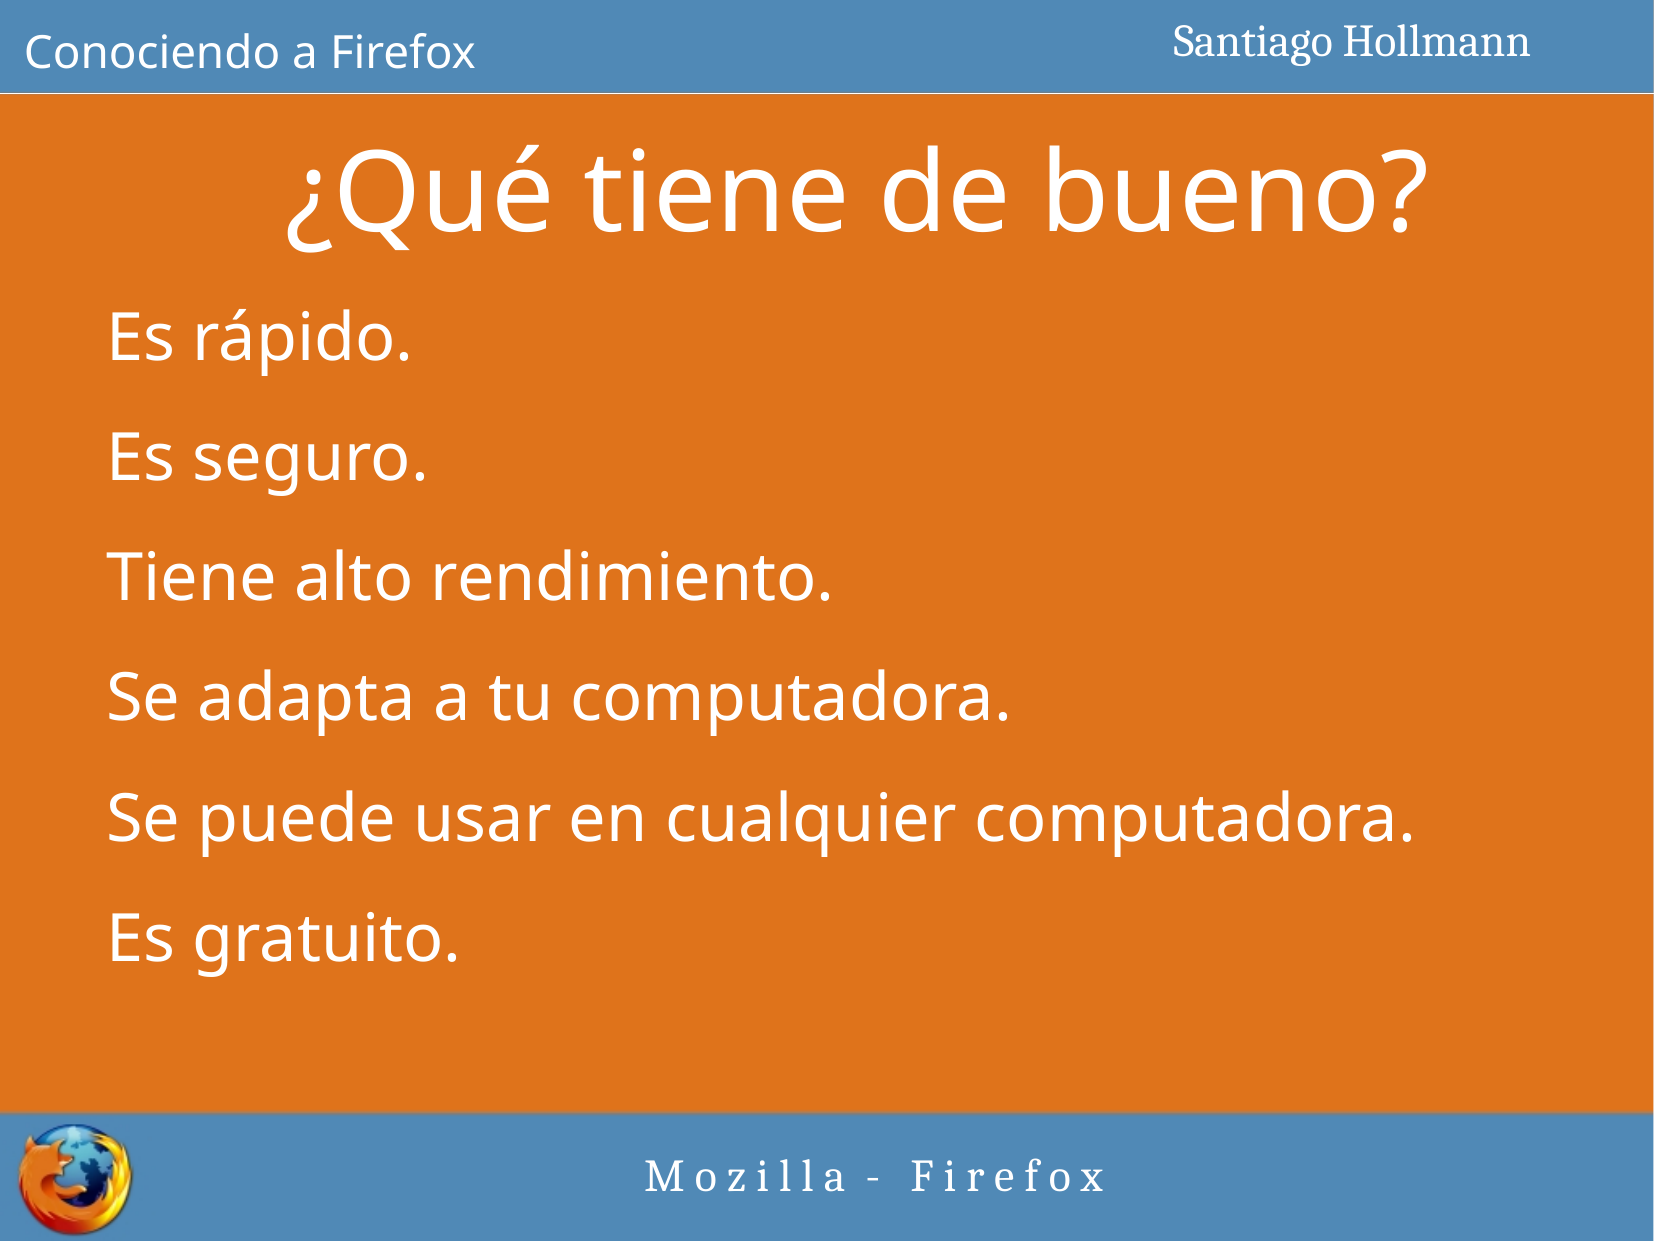

Santiago Hollmann
Conociendo a Firefox
# ¿Qué tiene de bueno?
Es rápido.
Es seguro.
Tiene alto rendimiento.
Se adapta a tu computadora.
Se puede usar en cualquier computadora.
Es gratuito.
M o z i l l a - F i r e f o x